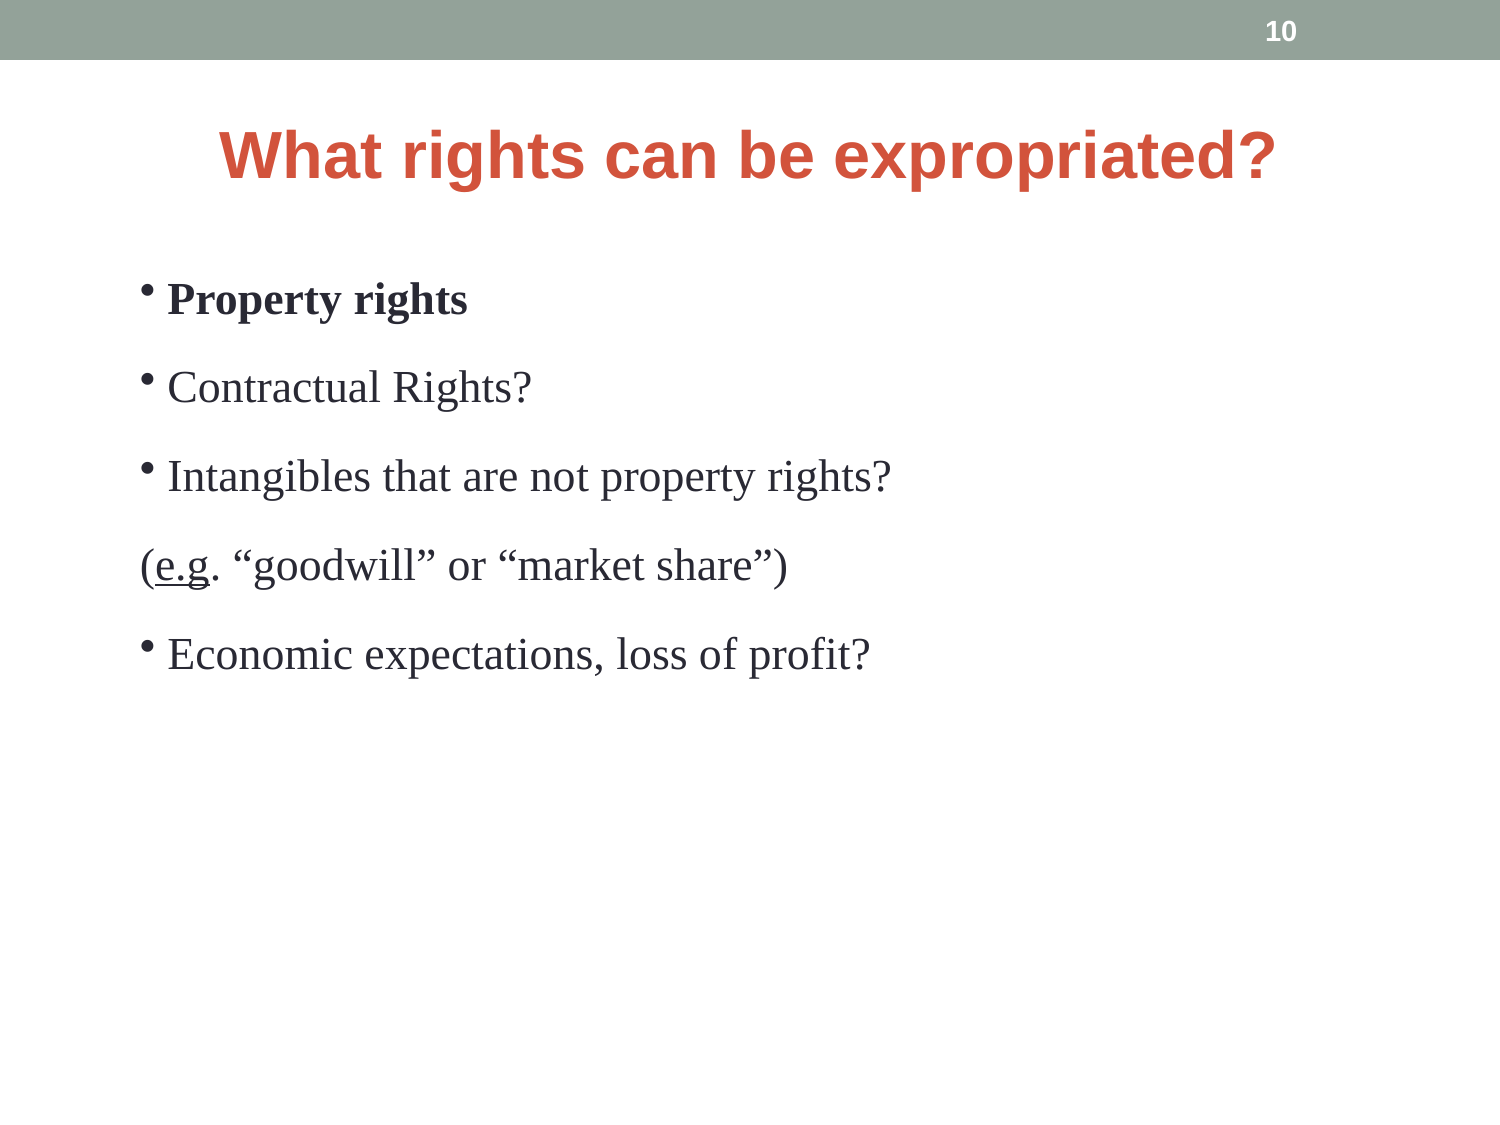

9
What rights can be expropriated?
 Property rights
 Contractual Rights?
 Intangibles that are not property rights?
(e.g. “goodwill” or “market share”)
 Economic expectations, loss of profit?